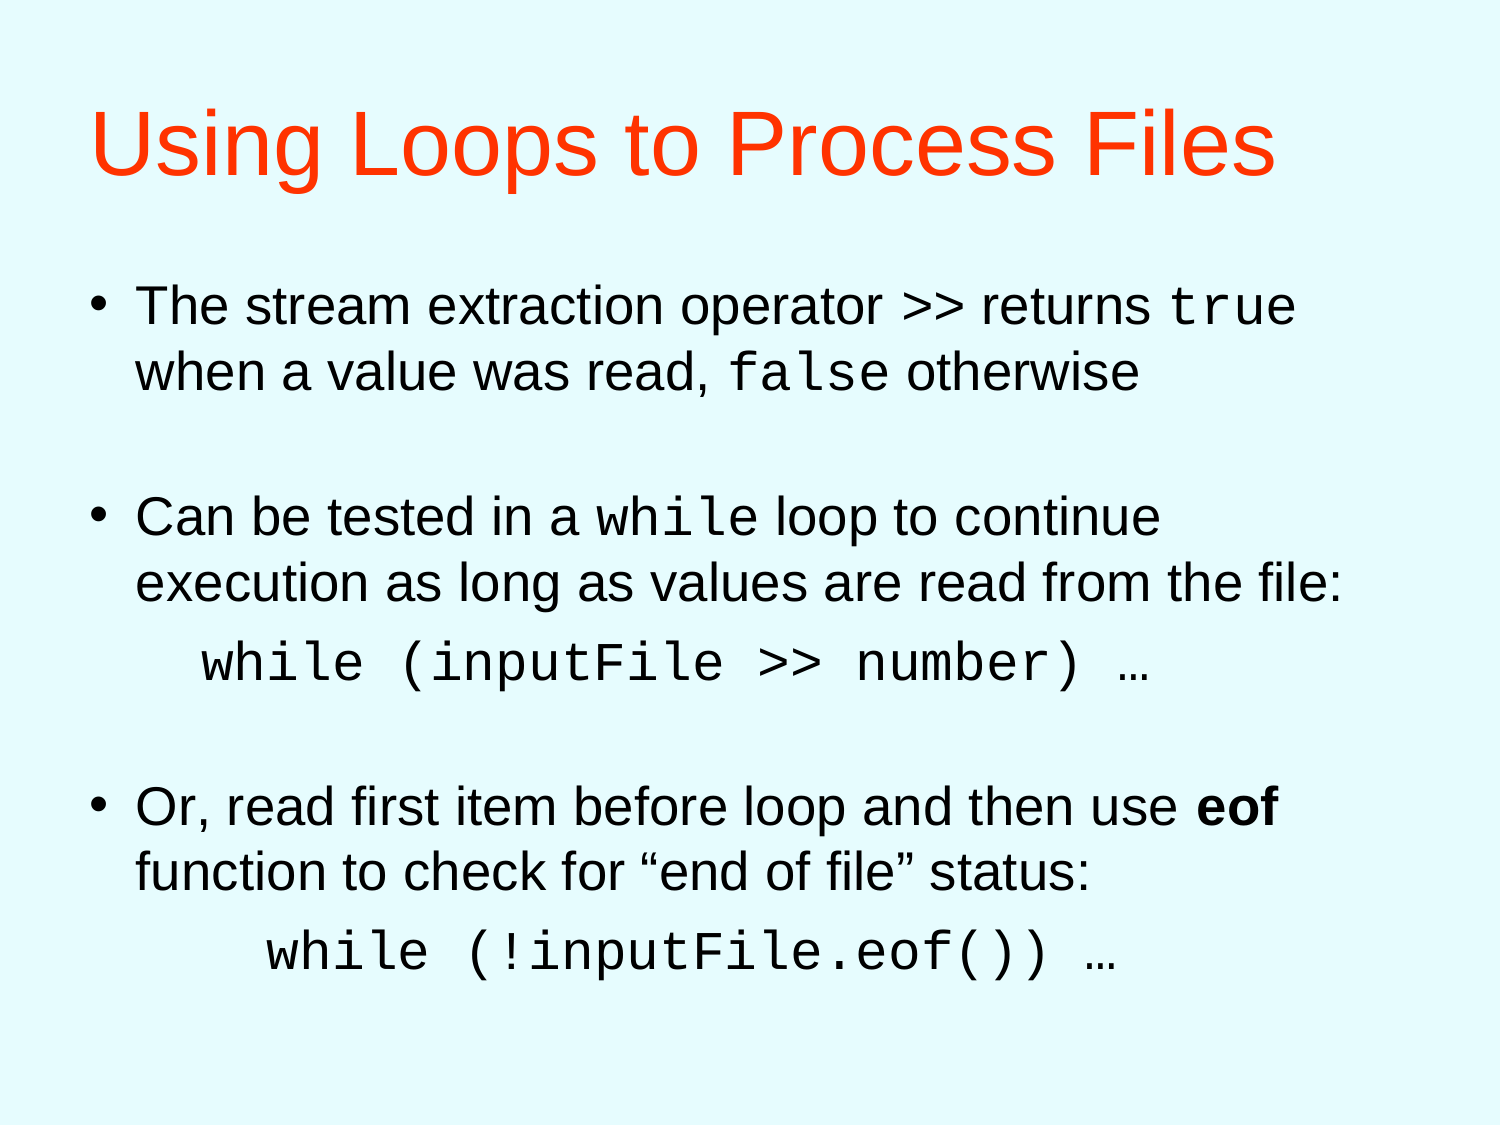

# Using Loops to Process Files
The stream extraction operator >> returns true when a value was read, false otherwise
Can be tested in a while loop to continue execution as long as values are read from the file:
 while (inputFile >> number) …
Or, read first item before loop and then use eof function to check for “end of file” status:
 while (!inputFile.eof()) …